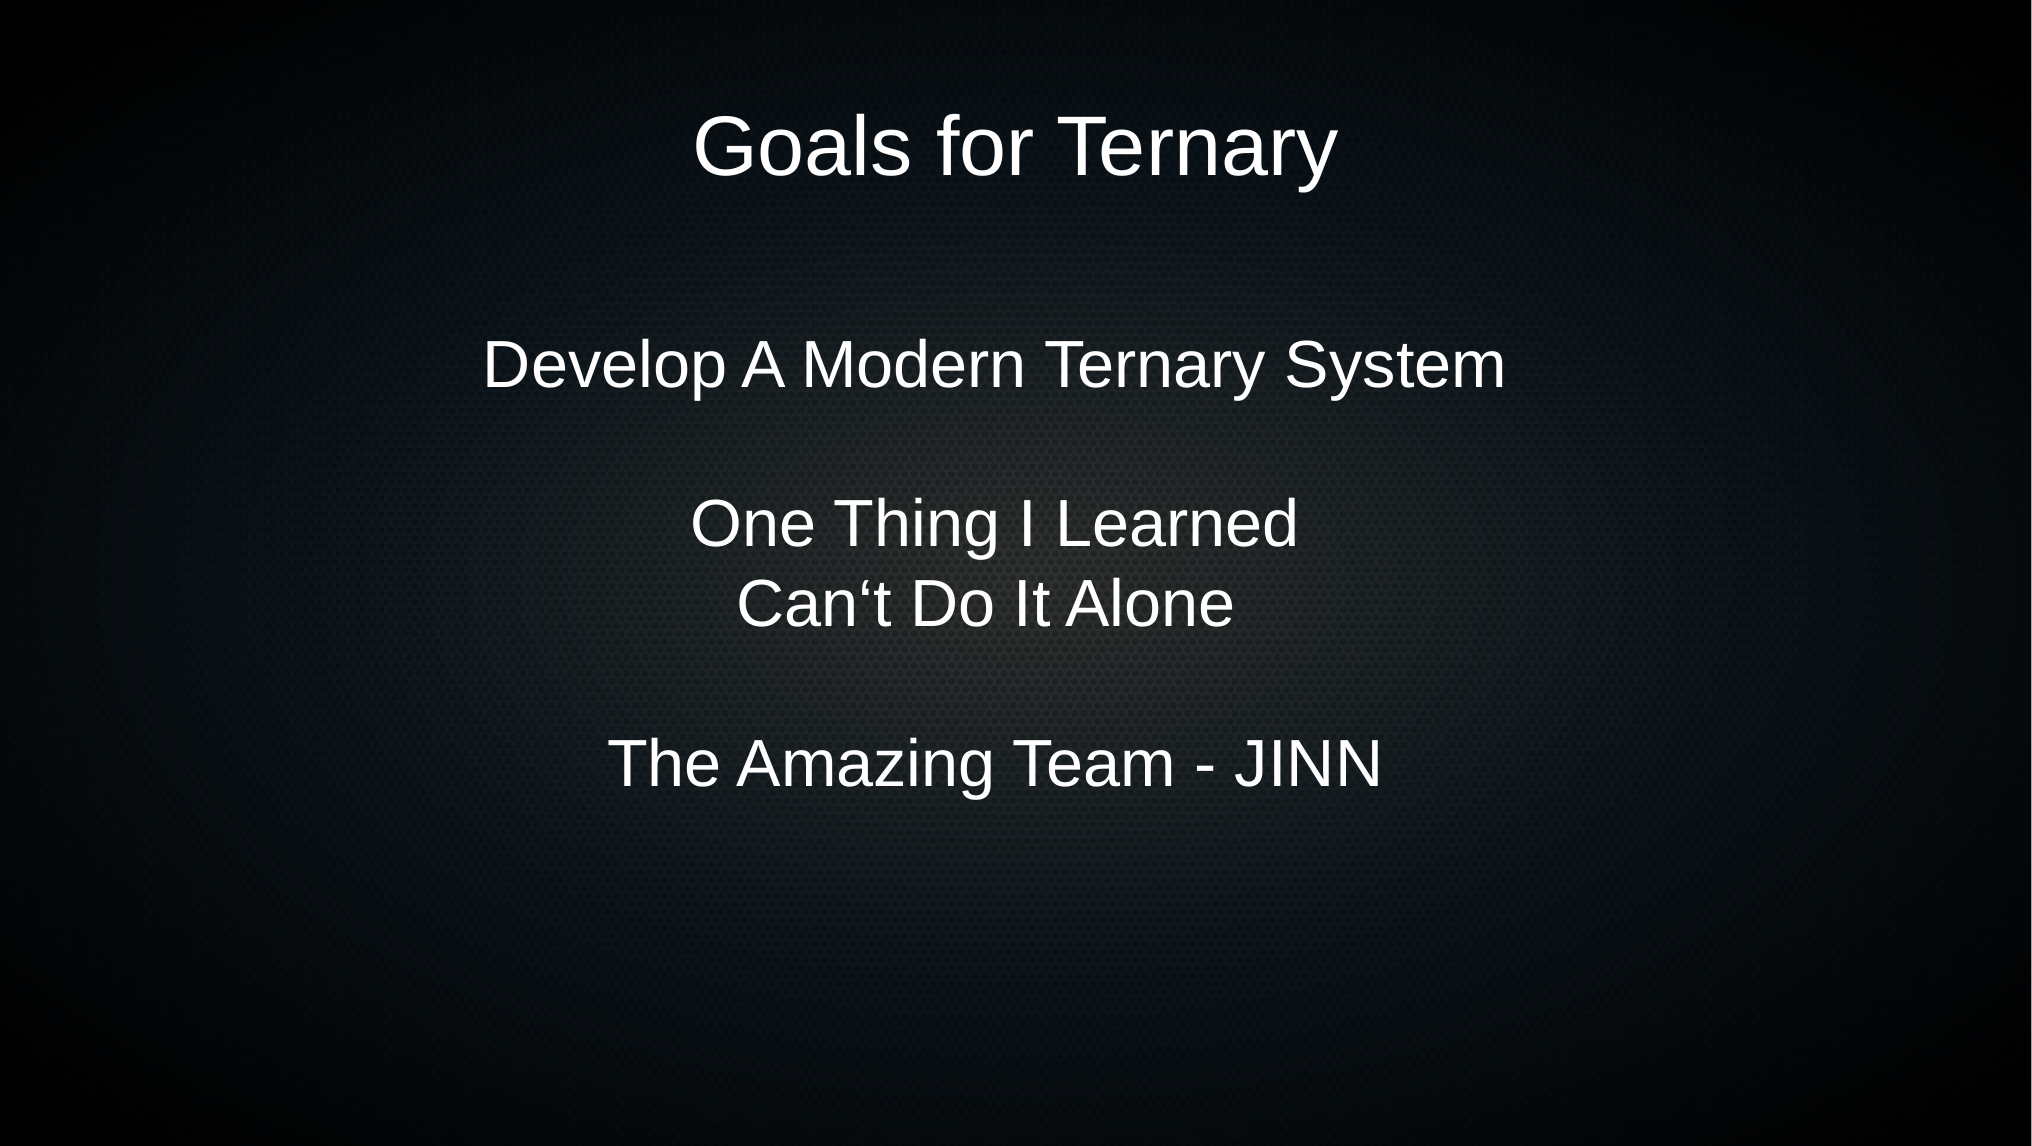

Goals for Ternary
Develop A Modern Ternary System
One Thing I Learned
Can‘t Do It Alone
The Amazing Team - JINN